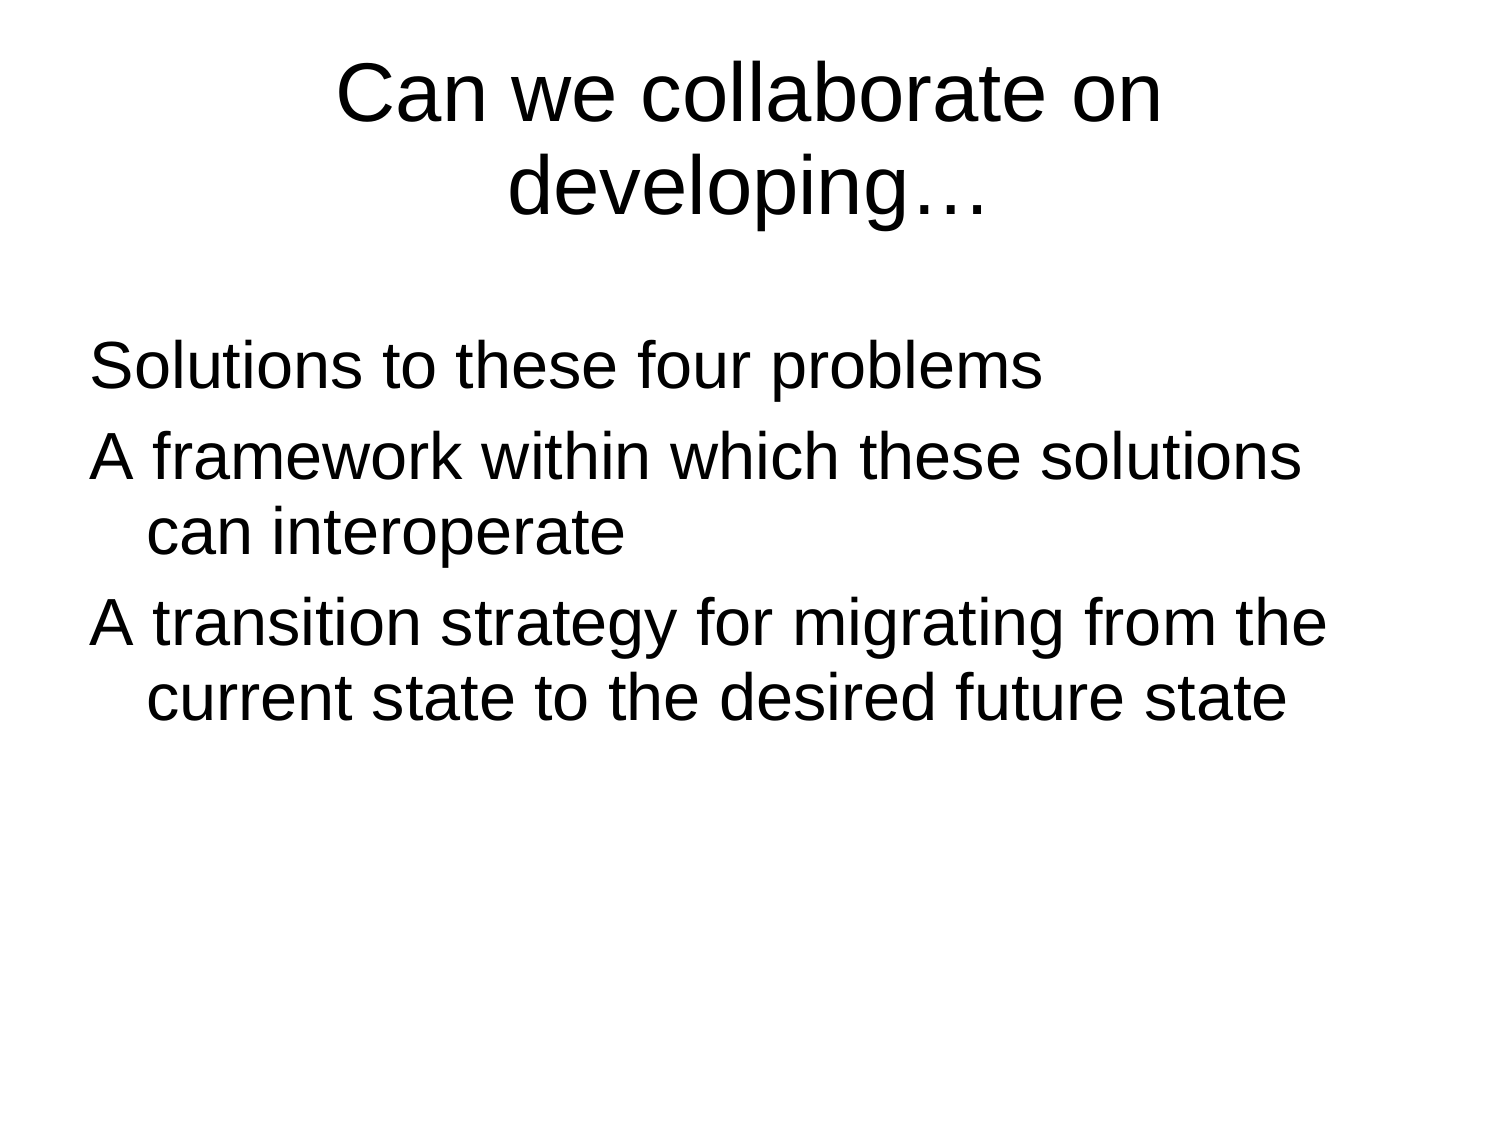

# Can we collaborate on developing…
Solutions to these four problems
A framework within which these solutions can interoperate
A transition strategy for migrating from the current state to the desired future state